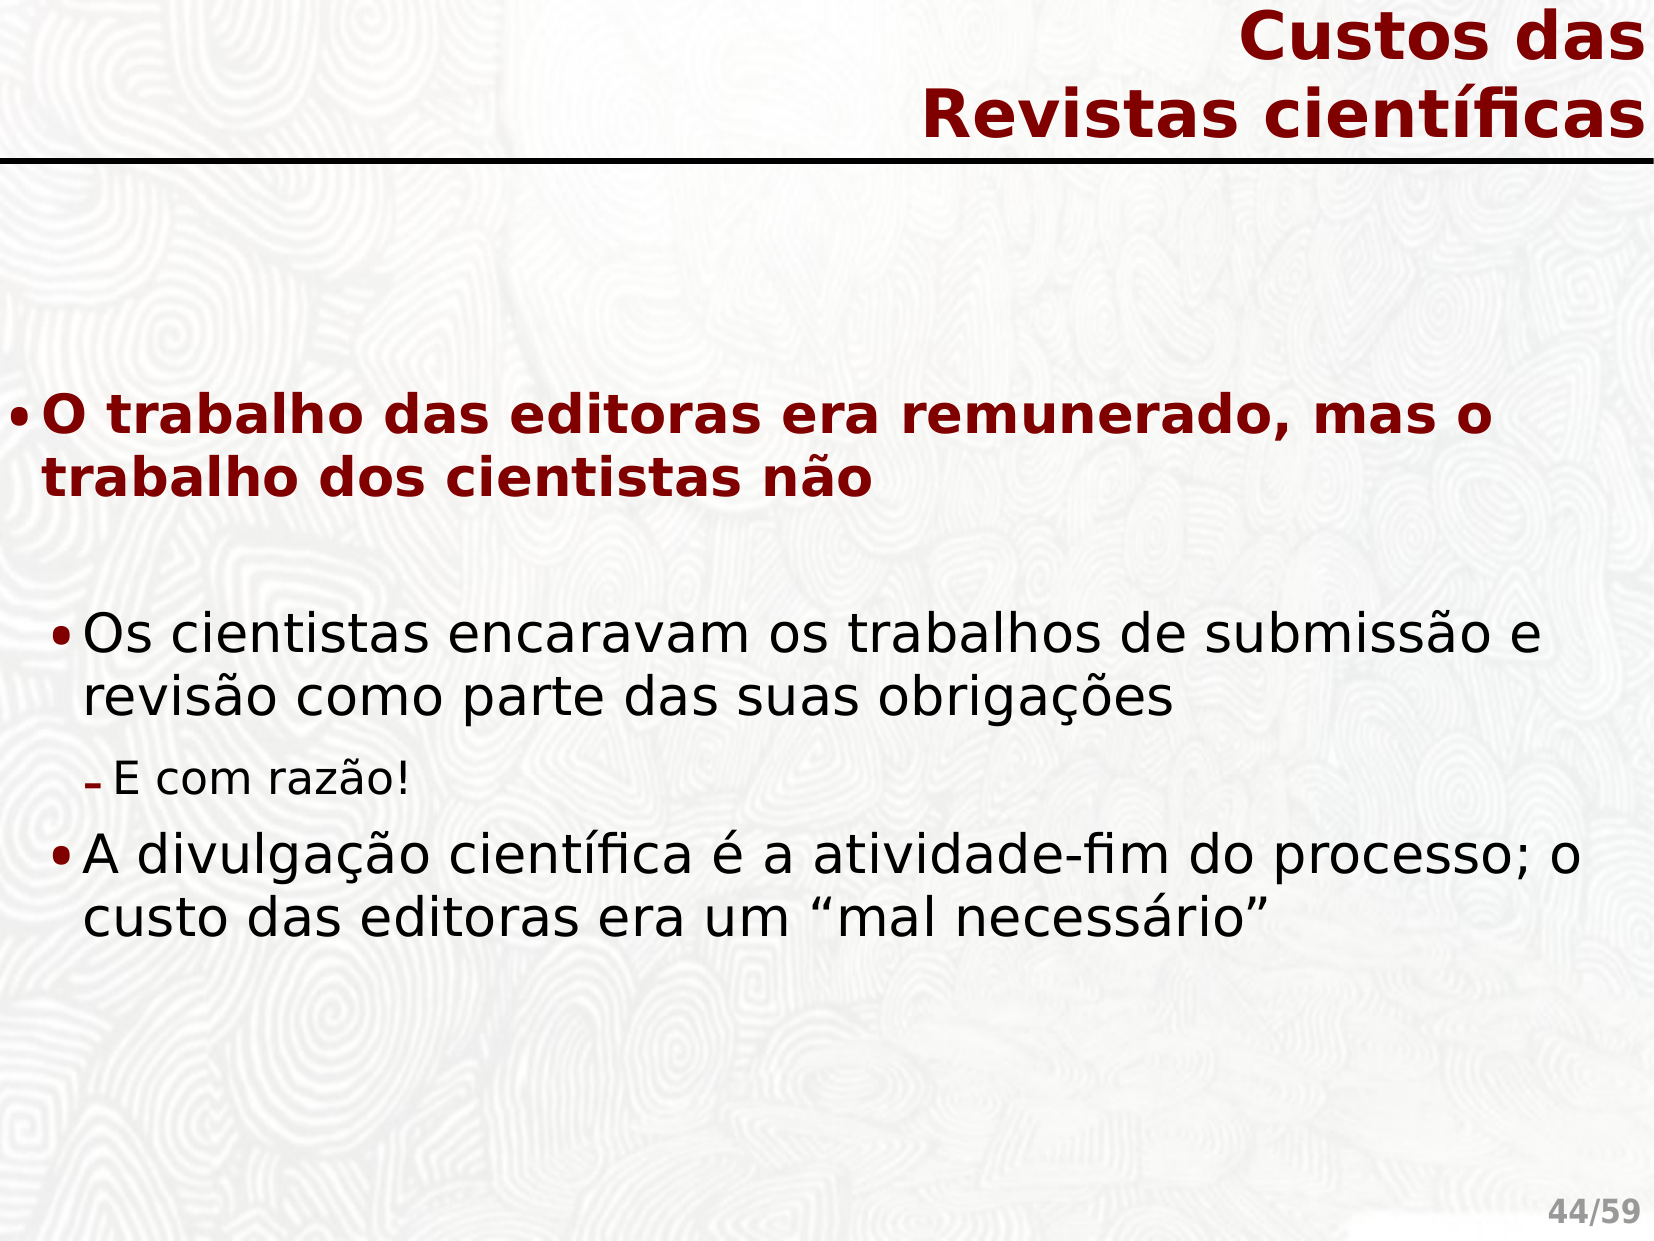

# Custos das Revistas científicas
O trabalho das editoras era remunerado, mas o trabalho dos cientistas não
Os cientistas encaravam os trabalhos de submissão e revisão como parte das suas obrigações
E com razão!
A divulgação científica é a atividade-fim do processo; o custo das editoras era um “mal necessário”
44